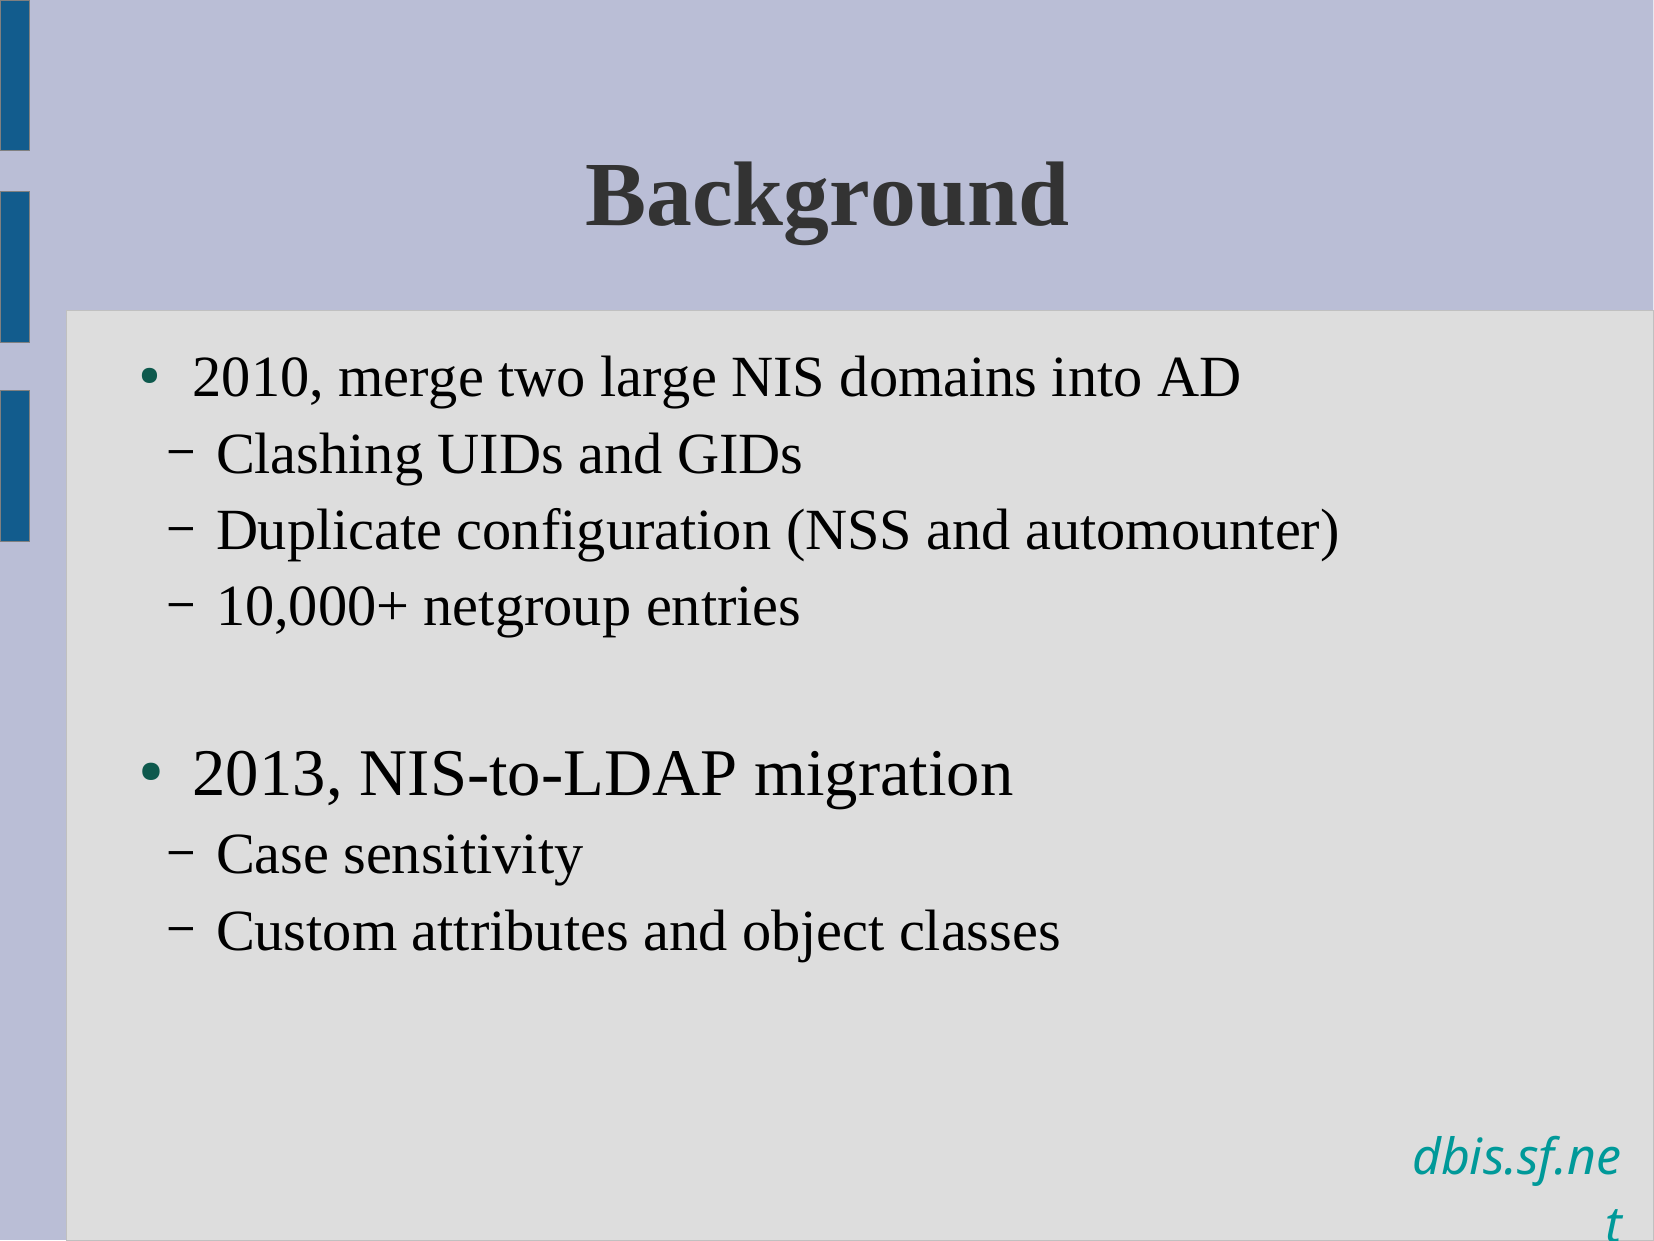

# Background
2010, merge two large NIS domains into AD
Clashing UIDs and GIDs
Duplicate configuration (NSS and automounter)
10,000+ netgroup entries
2013, NIS-to-LDAP migration
Case sensitivity
Custom attributes and object classes
dbis.sf.net